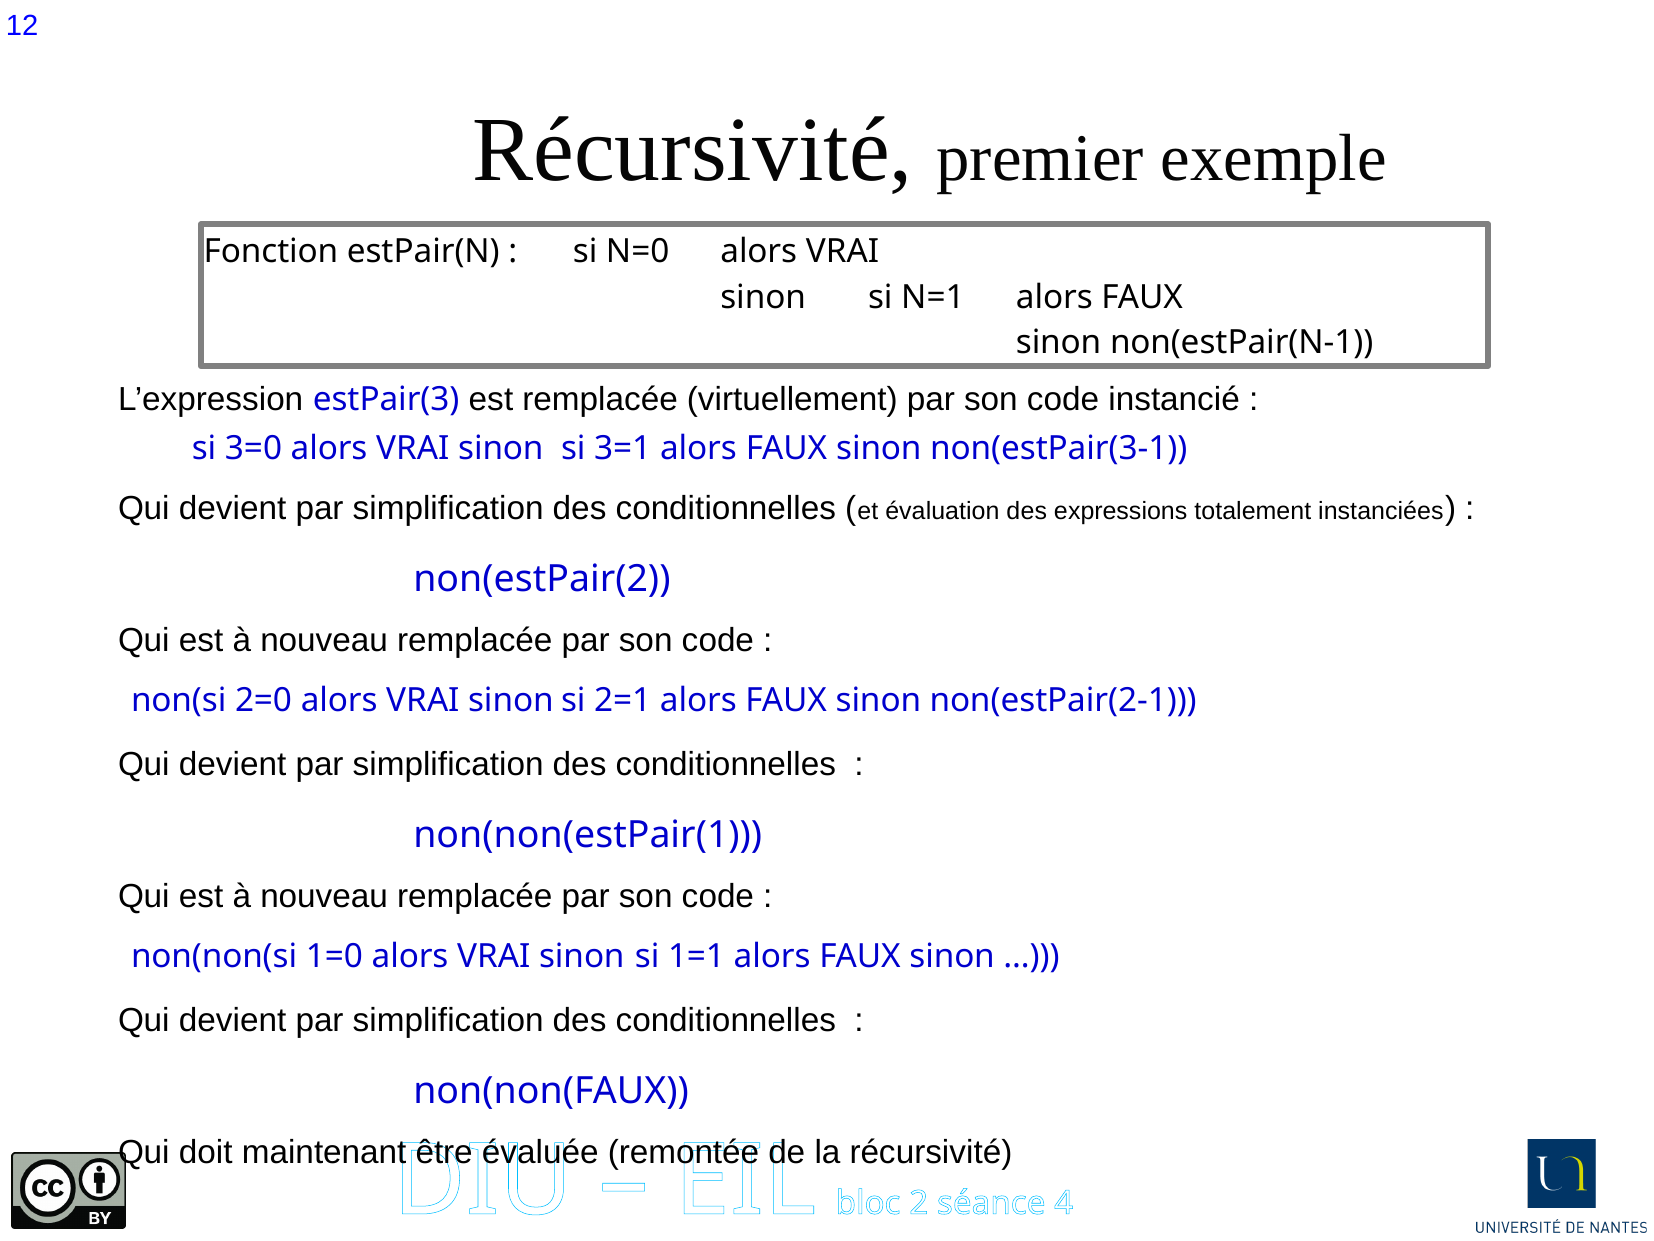

12
# Récursivité, premier exemple
Fonction estPair(N) :	si N=0 	alors VRAI
							sinon	si N=1 	alors FAUX
											sinon non(estPair(N-1))
L’expression estPair(3) est remplacée (virtuellement) par son code instancié :
	si 3=0 alors VRAI sinon	si 3=1 alors FAUX sinon non(estPair(3-1))
Qui devient par simplification des conditionnelles (et évaluation des expressions totalement instanciées) :
 				non(estPair(2))
Qui est à nouveau remplacée par son code :
 non(si 2=0 alors VRAI sinon	si 2=1 alors FAUX sinon non(estPair(2-1)))
Qui devient par simplification des conditionnelles  :
 				non(non(estPair(1)))
Qui est à nouveau remplacée par son code :
 non(non(si 1=0 alors VRAI sinon	si 1=1 alors FAUX sinon …)))
Qui devient par simplification des conditionnelles  :
 				non(non(FAUX))
Qui doit maintenant être évaluée (remontée de la récursivité)